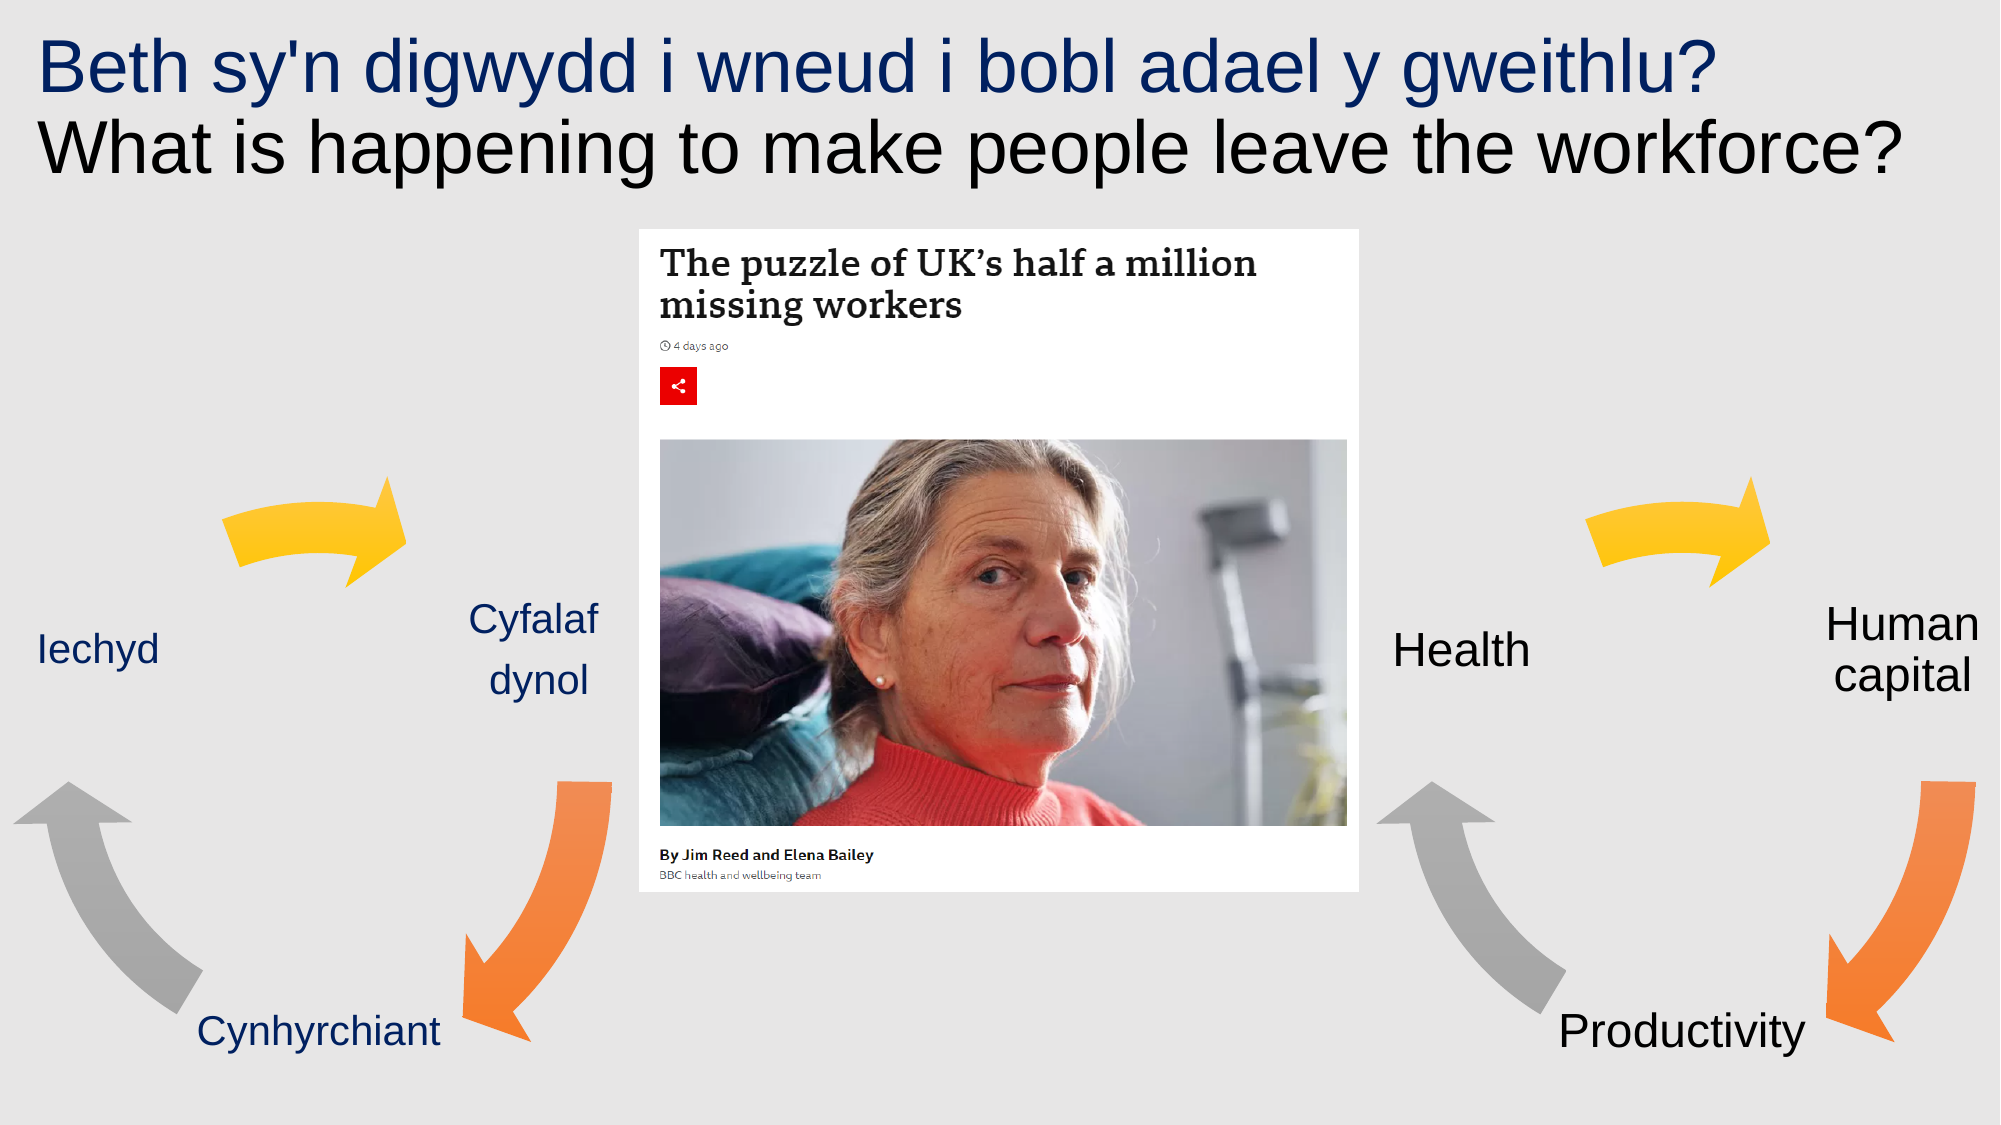

# Beth sy'n digwydd i wneud i bobl adael y gweithlu? What is happening to make people leave the workforce?
Health
Human capital
Productivity
Iechyd
Cyfalaf
dynol
Cynhyrchiant